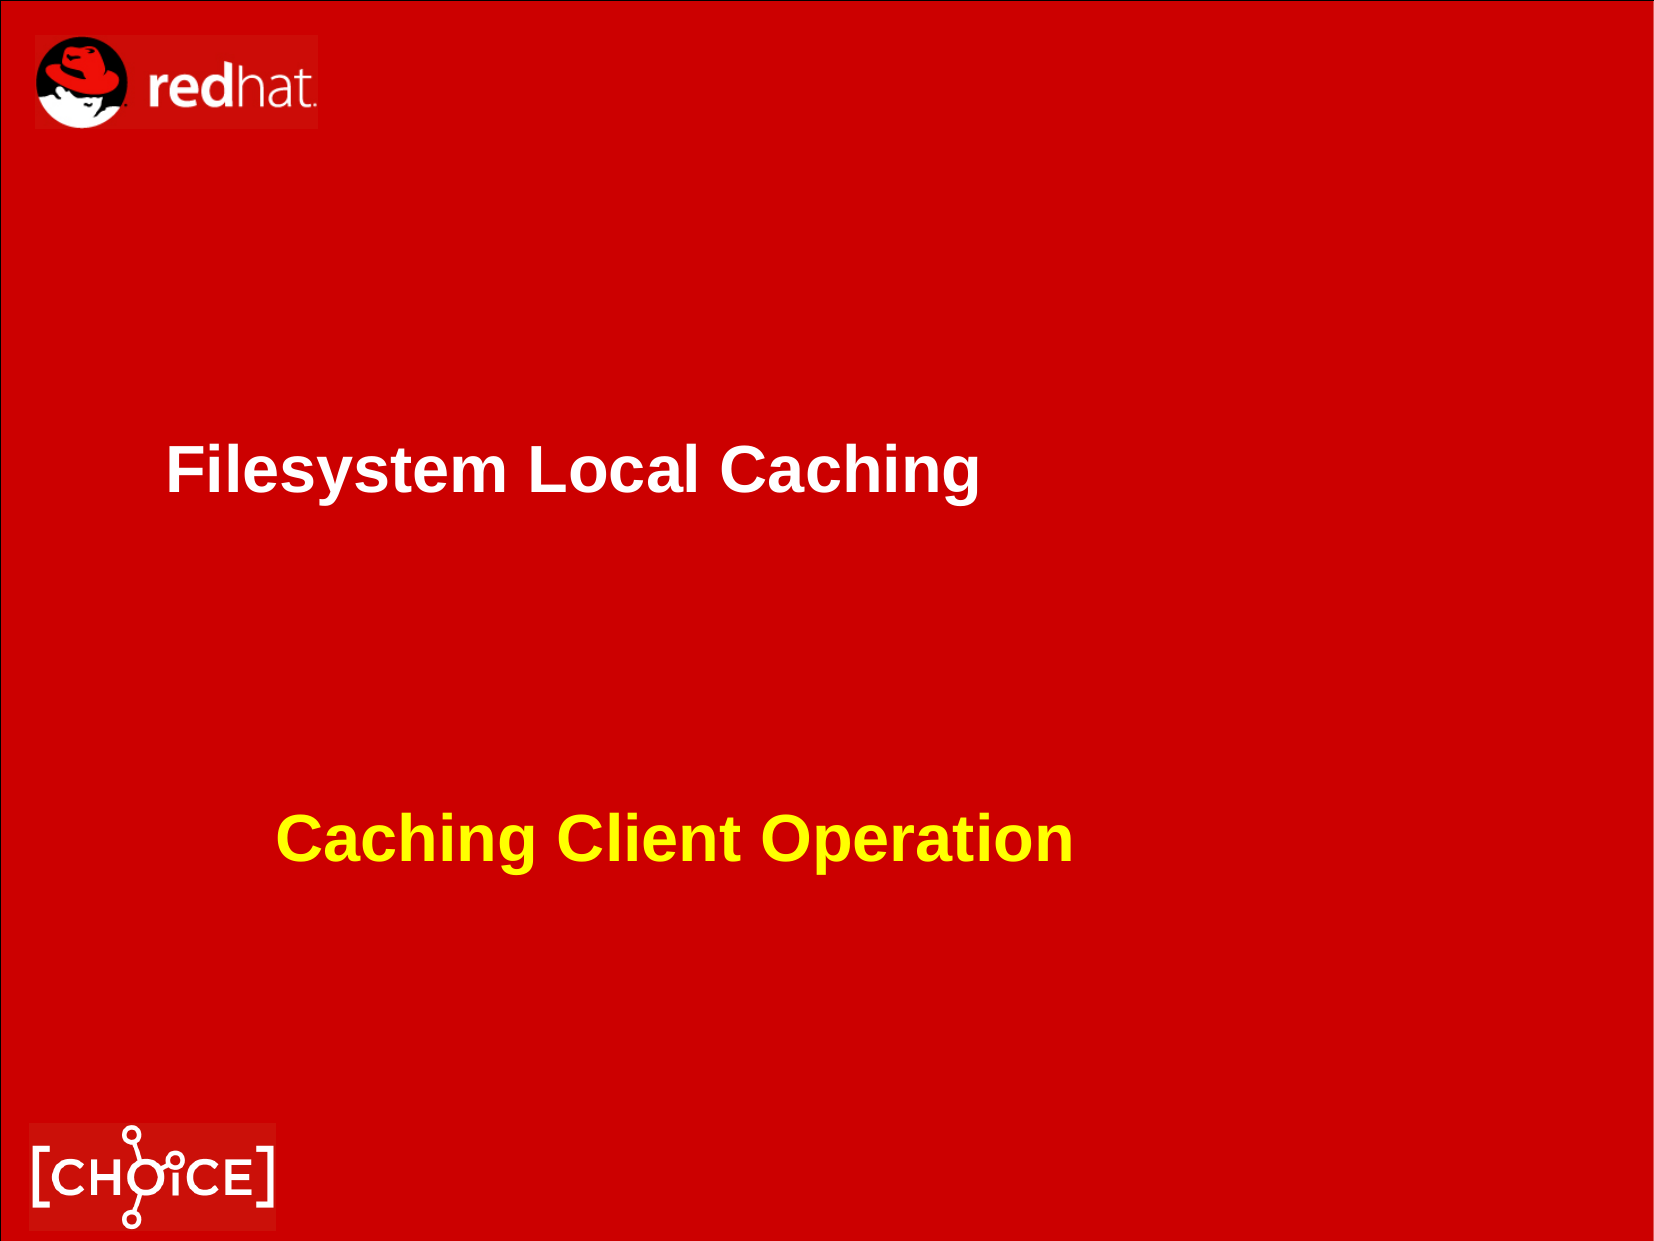

# Filesystem Local Caching
Caching Client Operation